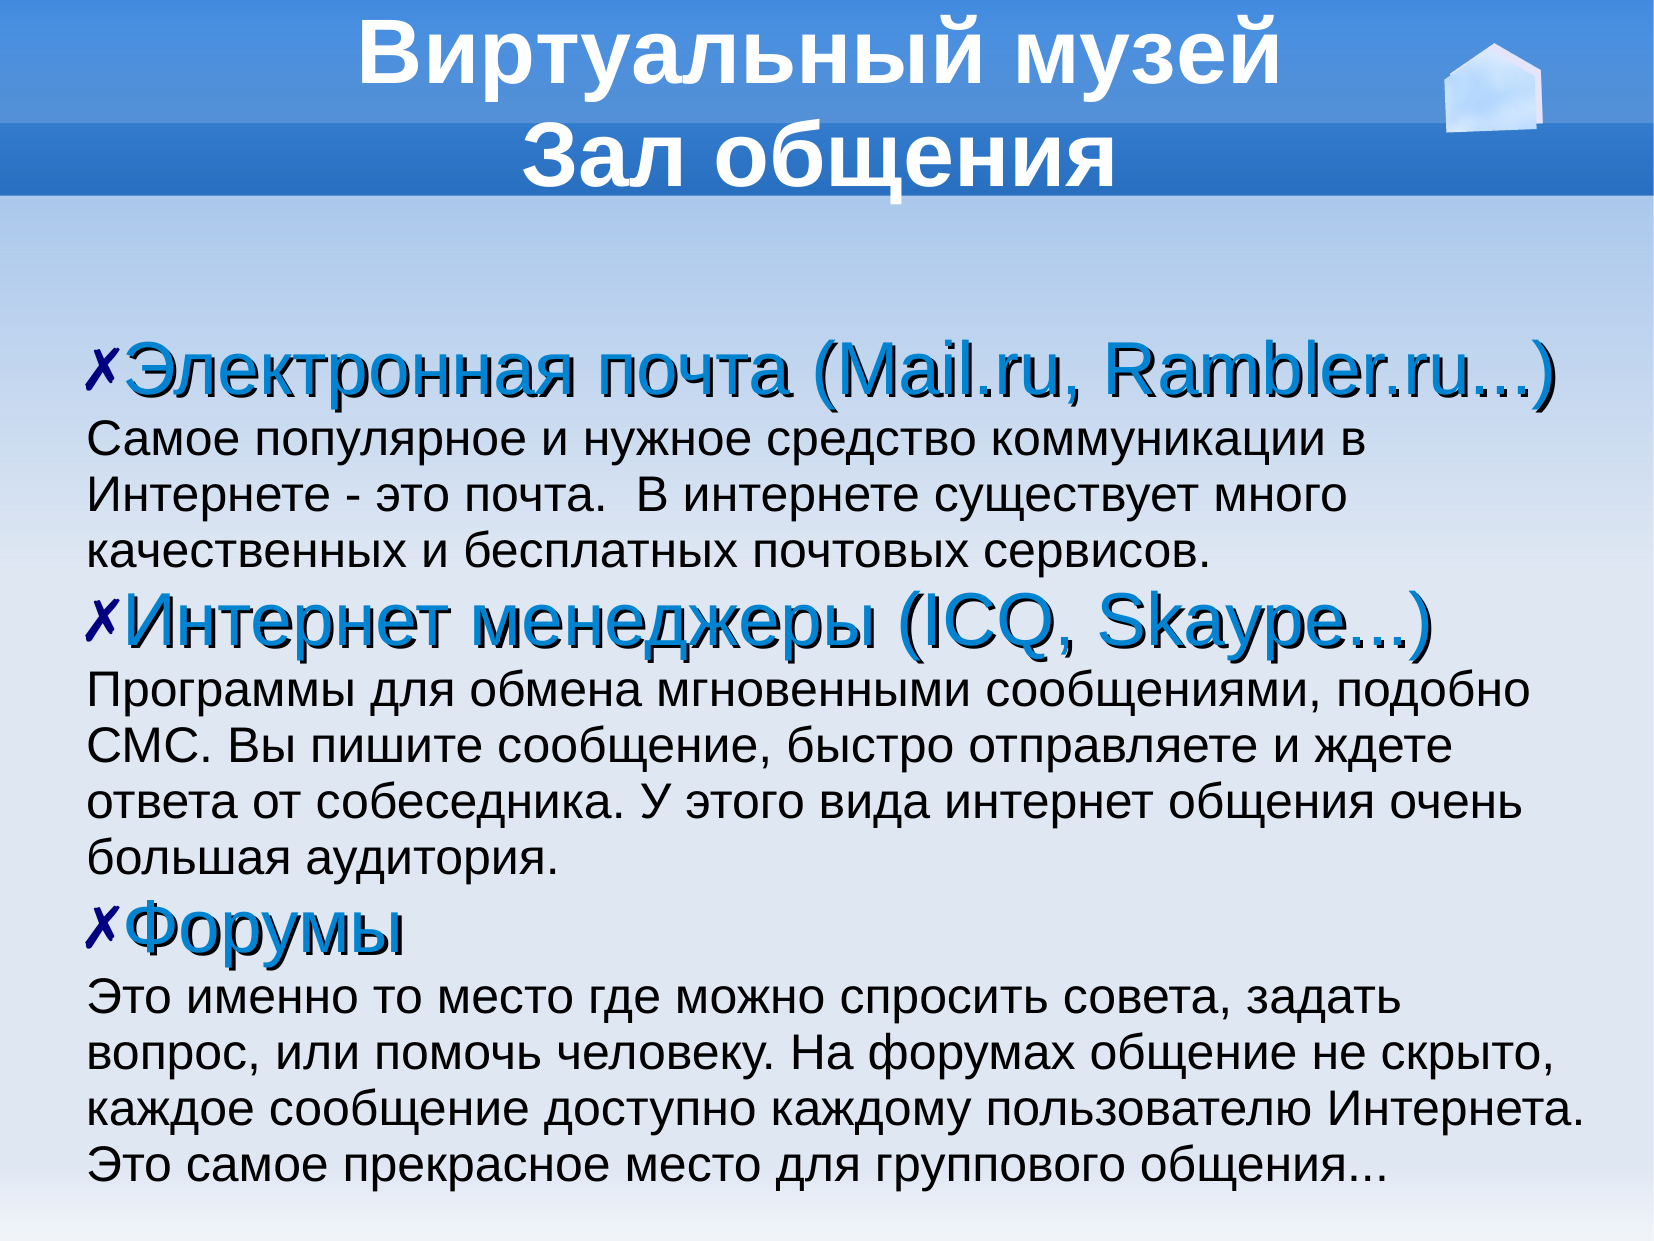

# Виртуальный музей Зал общения
Электронная почта (Mail.ru, Rambler.ru...)
Самое популярное и нужное средство коммуникации в Интернете - это почта. В интернете существует много качественных и бесплатных почтовых сервисов.
Интернет менеджеры (ICQ, Skaype...)
Программы для обмена мгновенными сообщениями, подобно СМС. Вы пишите сообщение, быстро отправляете и ждете ответа от собеседника. У этого вида интернет общения очень большая аудитория.
Форумы
Это именно то место где можно спросить совета, задать вопрос, или помочь человеку. На форумах общение не скрыто, каждое сообщение доступно каждому пользователю Интернета. Это самое прекрасное место для группового общения...